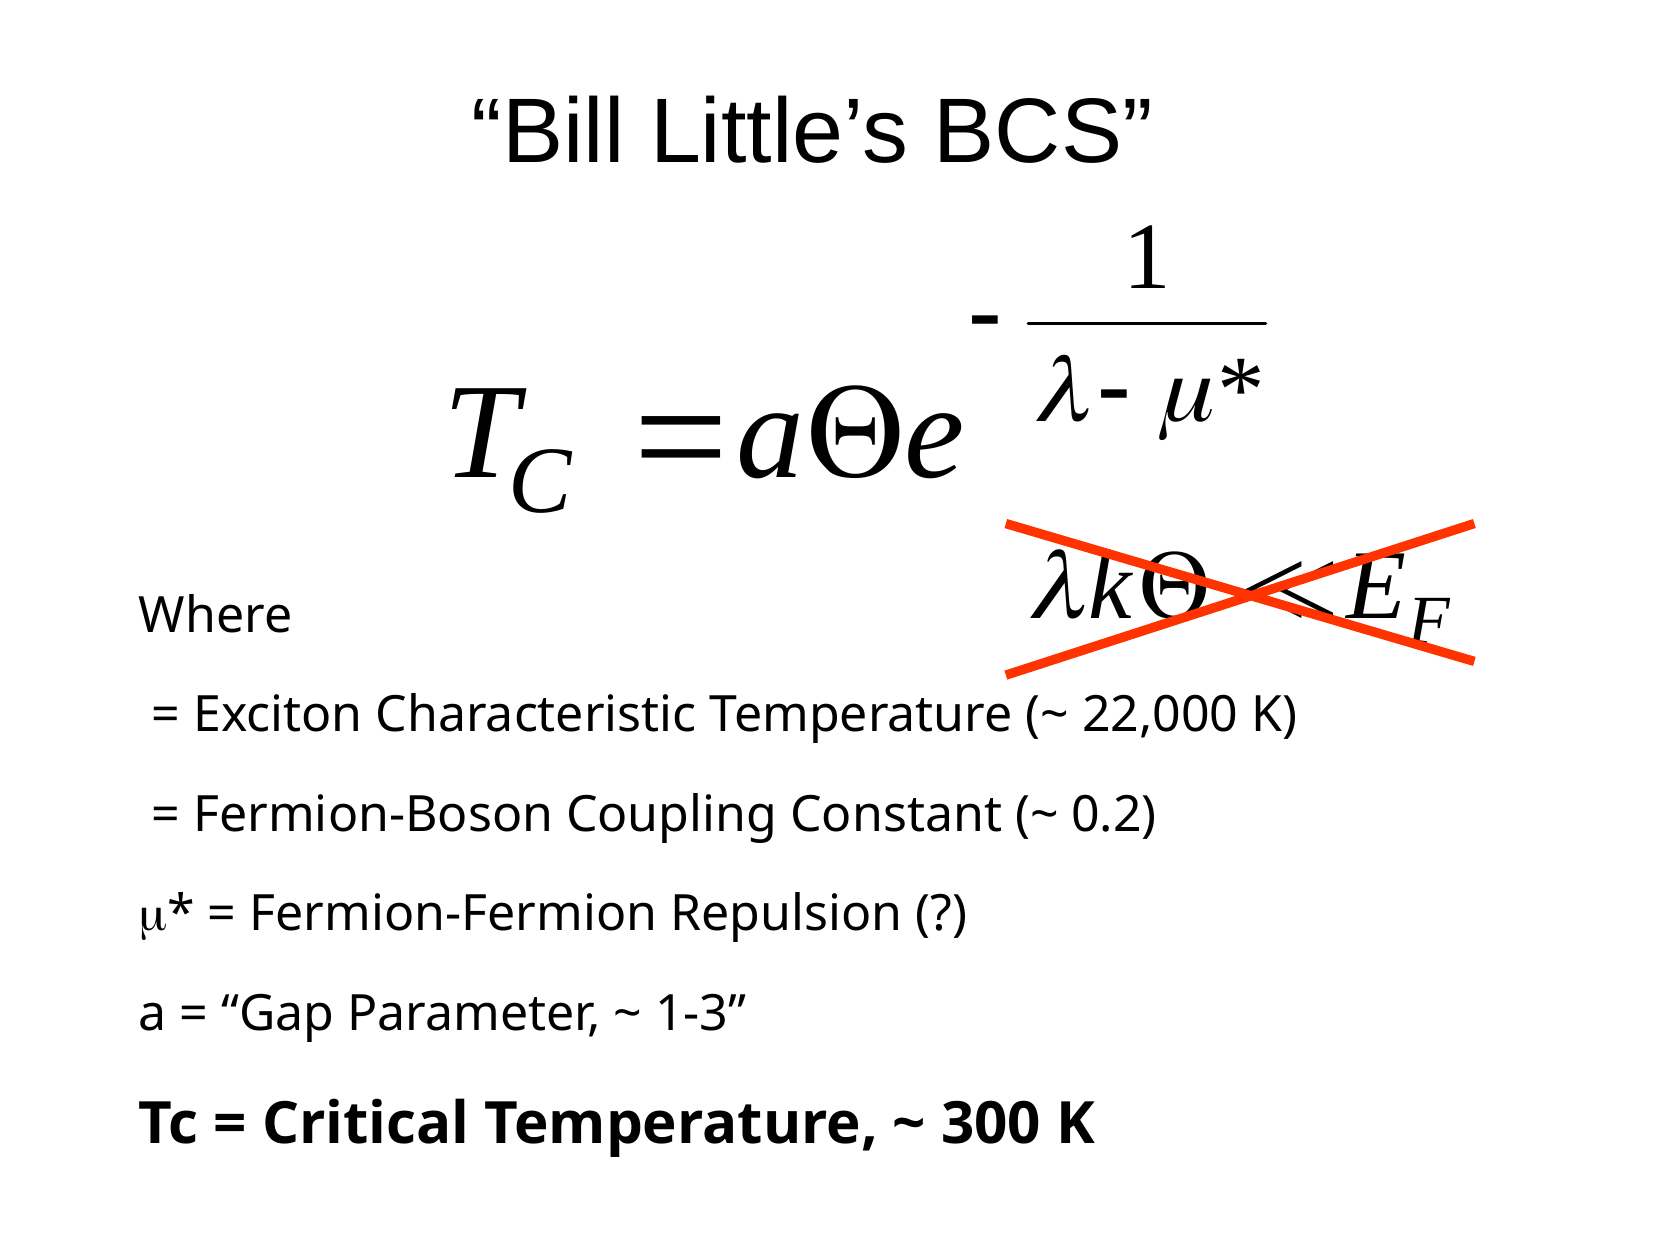

# “Bill Little’s BCS”
Where
 = Exciton Characteristic Temperature (~ 22,000 K)
 = Fermion-Boson Coupling Constant (~ 0.2)
* = Fermion-Fermion Repulsion (?)
a = “Gap Parameter, ~ 1-3”
Tc = Critical Temperature, ~ 300 K